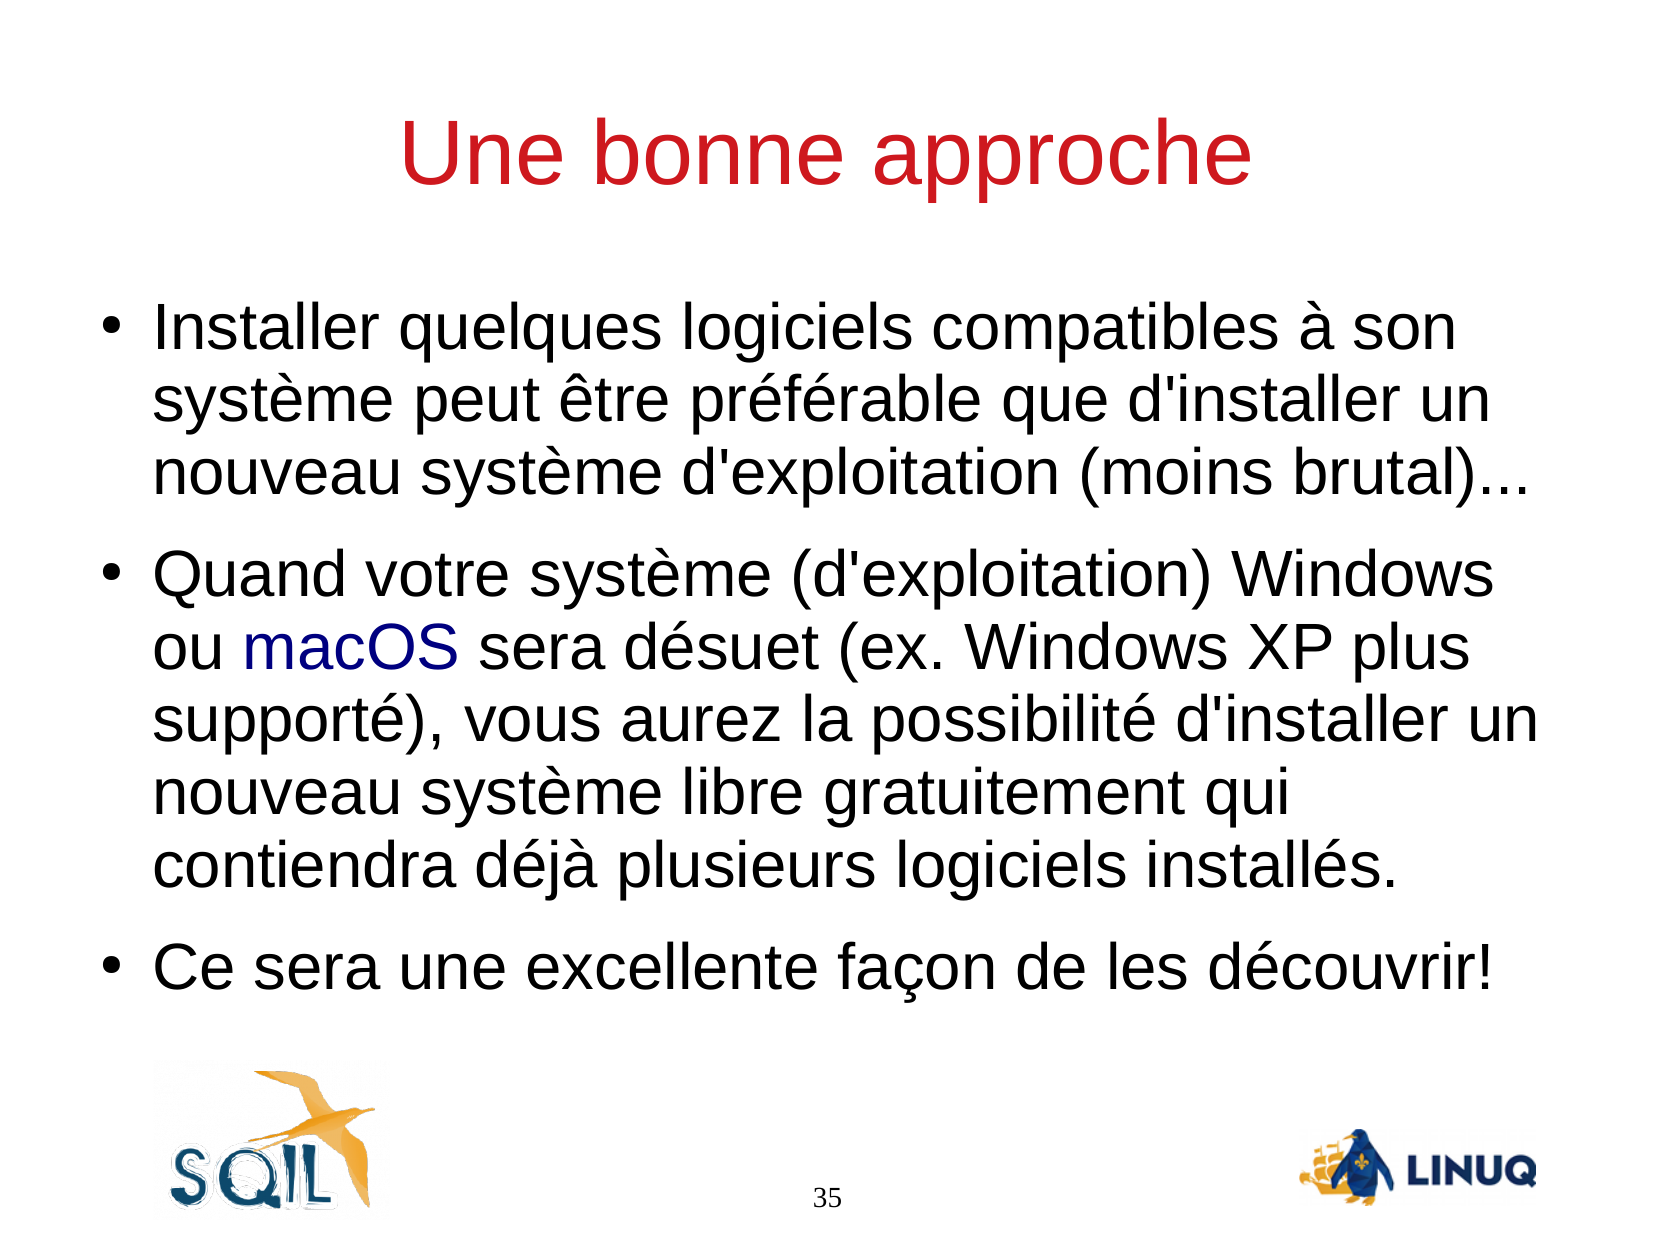

# Une bonne approche
Installer quelques logiciels compatibles à son système peut être préférable que d'installer un nouveau système d'exploitation (moins brutal)...
Quand votre système (d'exploitation) Windows ou macOS sera désuet (ex. Windows XP plus supporté), vous aurez la possibilité d'installer un nouveau système libre gratuitement qui contiendra déjà plusieurs logiciels installés.
Ce sera une excellente façon de les découvrir!